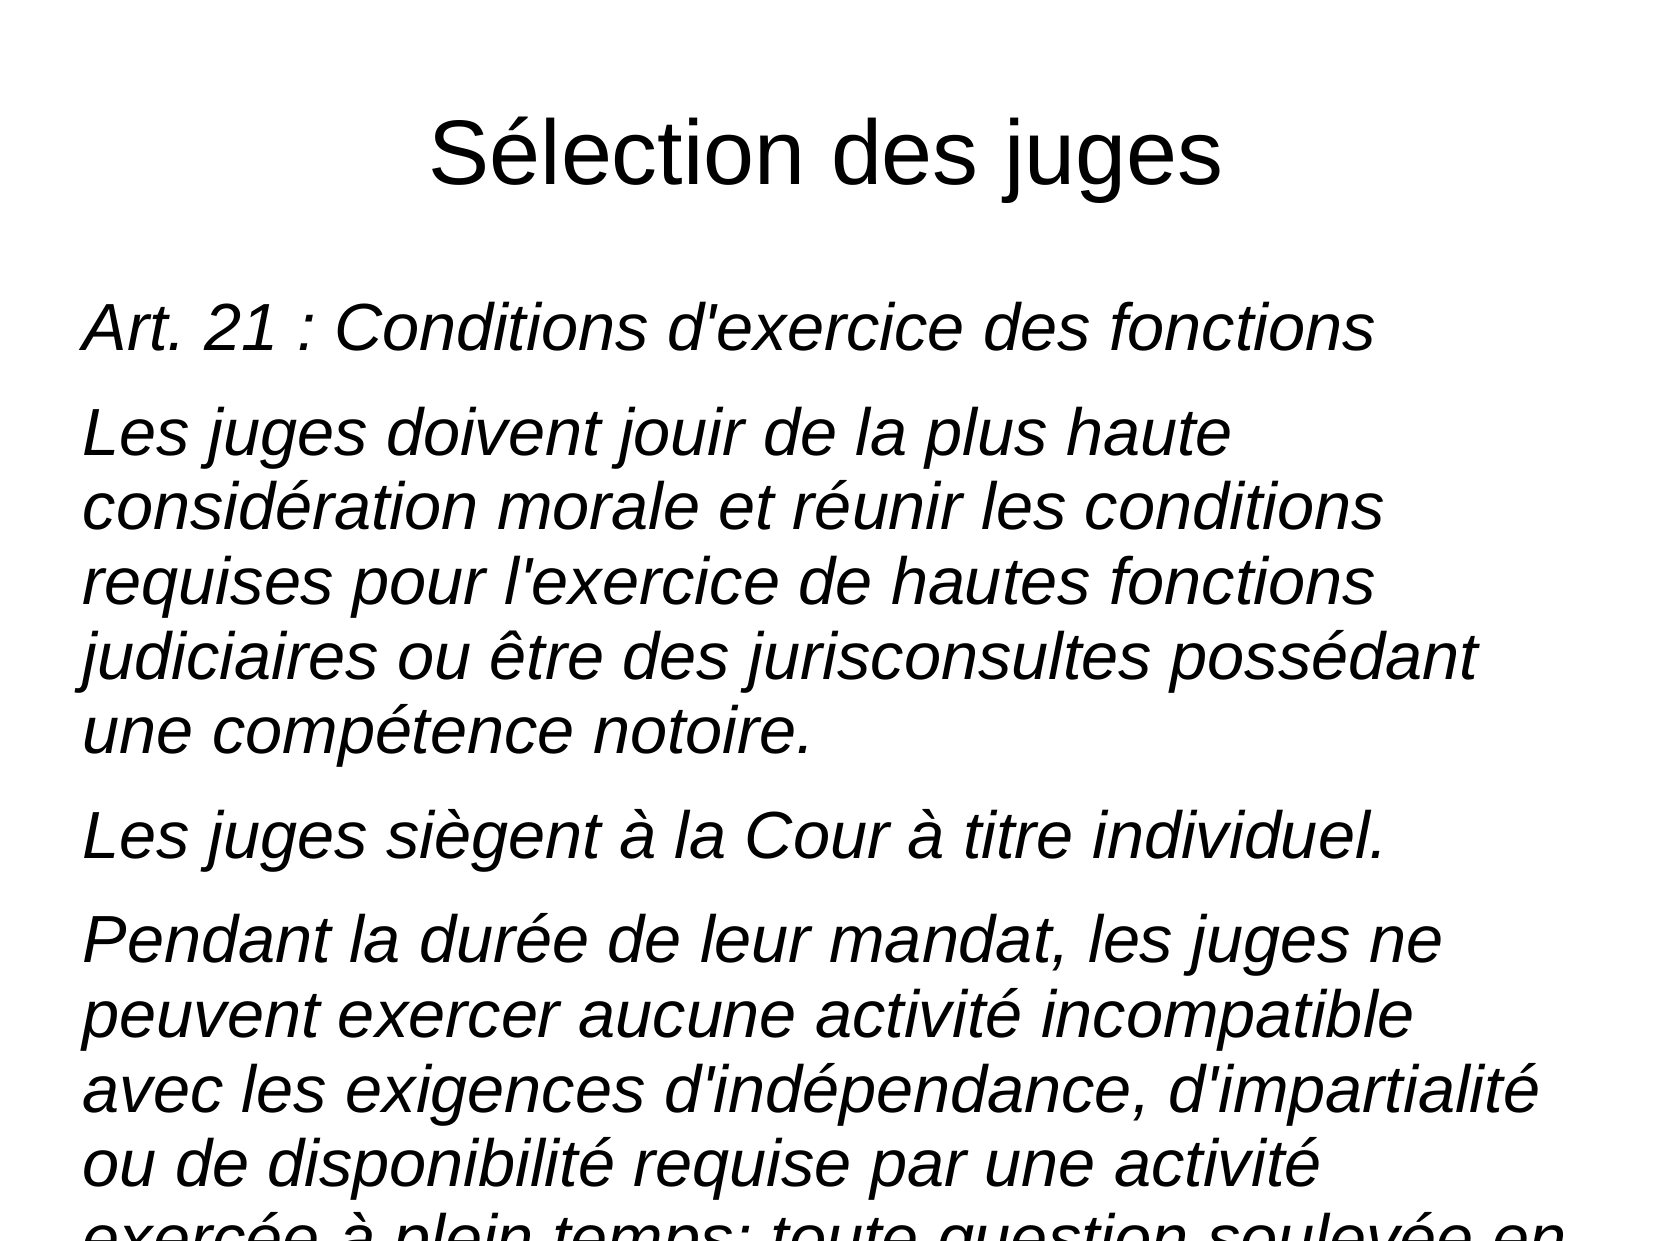

# Sélection des juges
Art. 21 : Conditions d'exercice des fonctions
Les juges doivent jouir de la plus haute considération morale et réunir les conditions requises pour l'exercice de hautes fonctions judiciaires ou être des jurisconsultes possédant une compétence notoire.
Les juges siègent à la Cour à titre individuel.
Pendant la durée de leur mandat, les juges ne peuvent exercer aucune activité incompatible avec les exigences d'indépendance, d'impartialité ou de disponibilité requise par une activité exercée à plein temps; toute question soulevée en application de ce paragraphe est tranchée par la Cour.